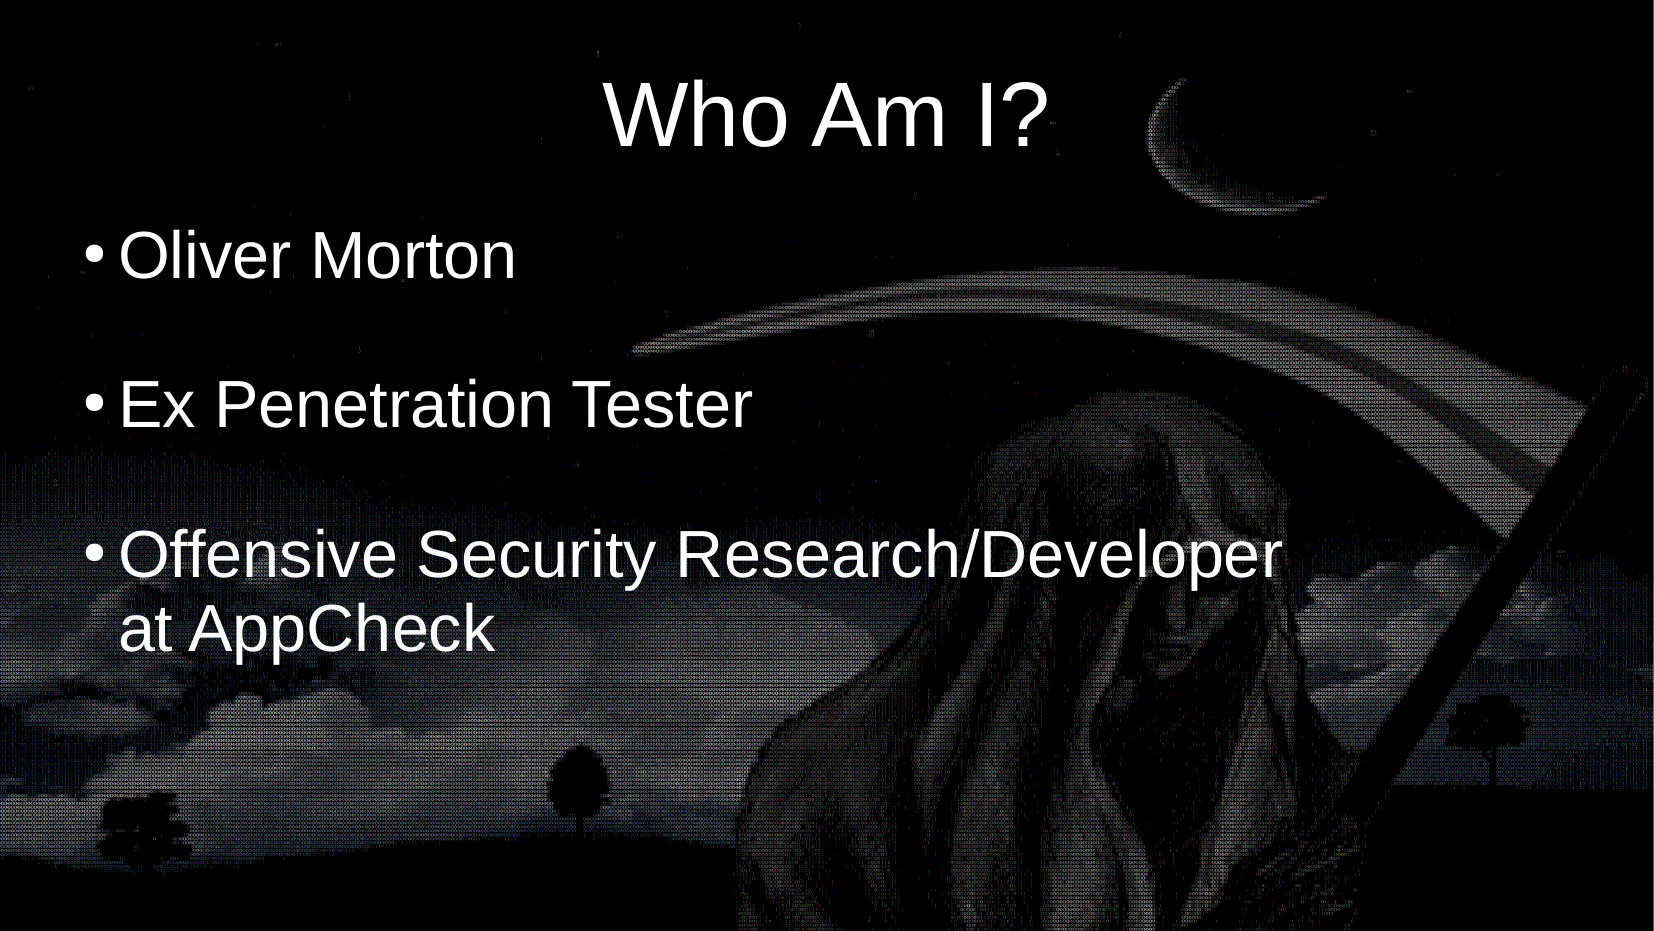

# Who Am I?
Oliver Morton
Ex Penetration Tester
Offensive Security Research/Developer
at AppCheck